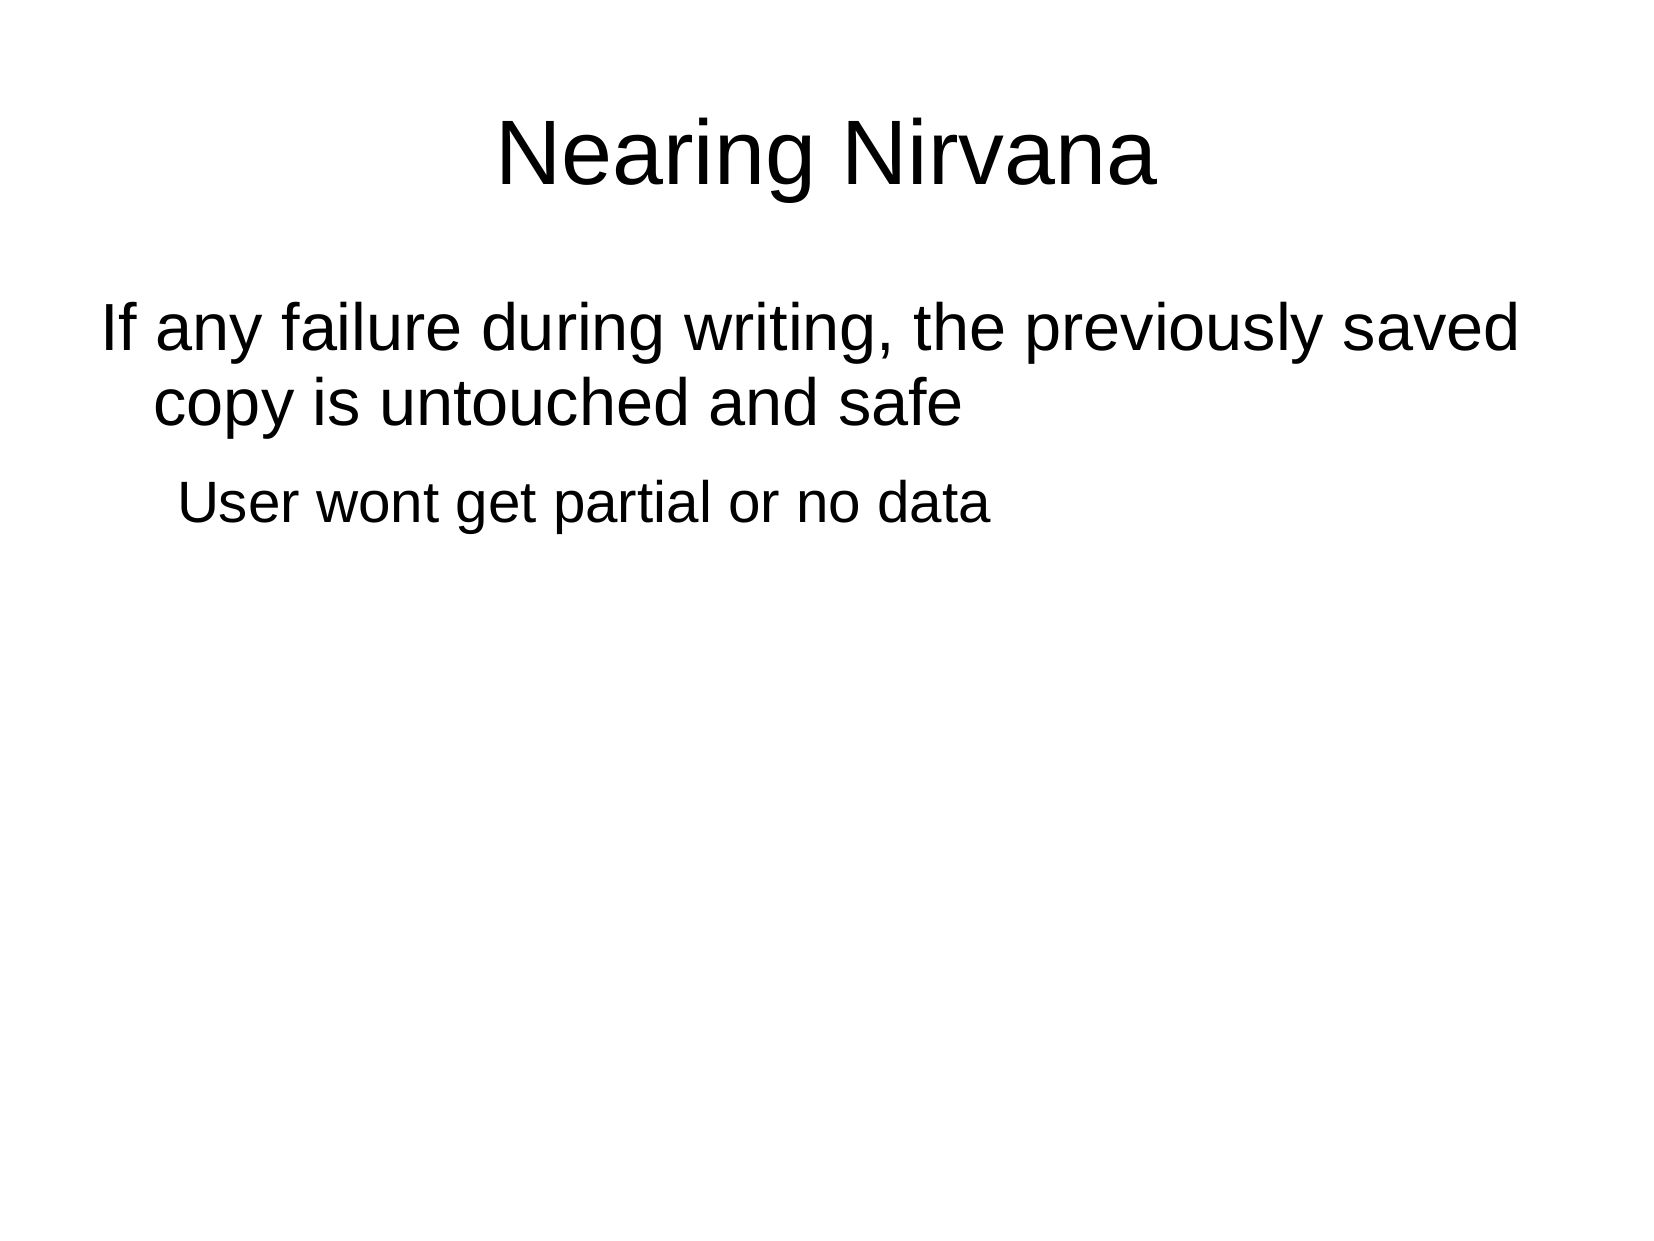

# Nearing Nirvana
If any failure during writing, the previously saved copy is untouched and safe
User wont get partial or no data